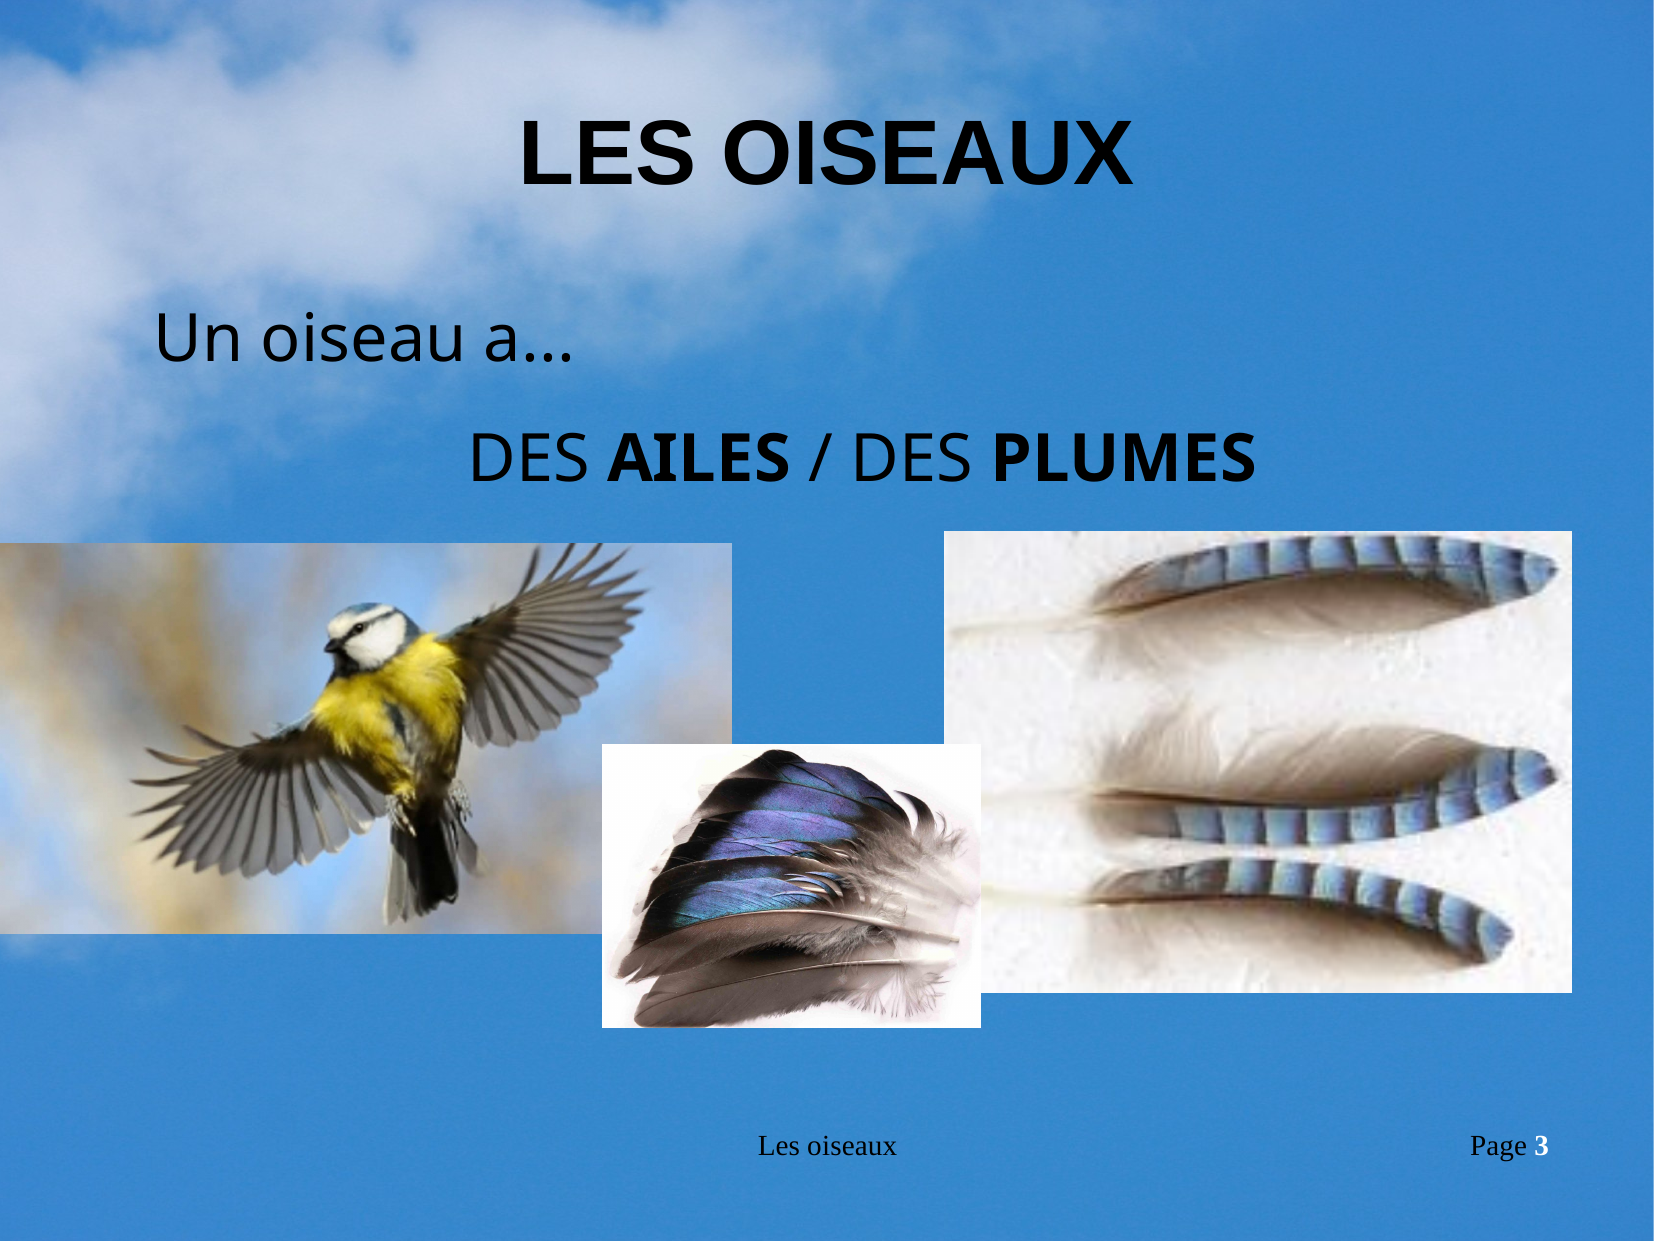

LES OISEAUX
# Un oiseau a...
DES AILES / DES PLUMES
3